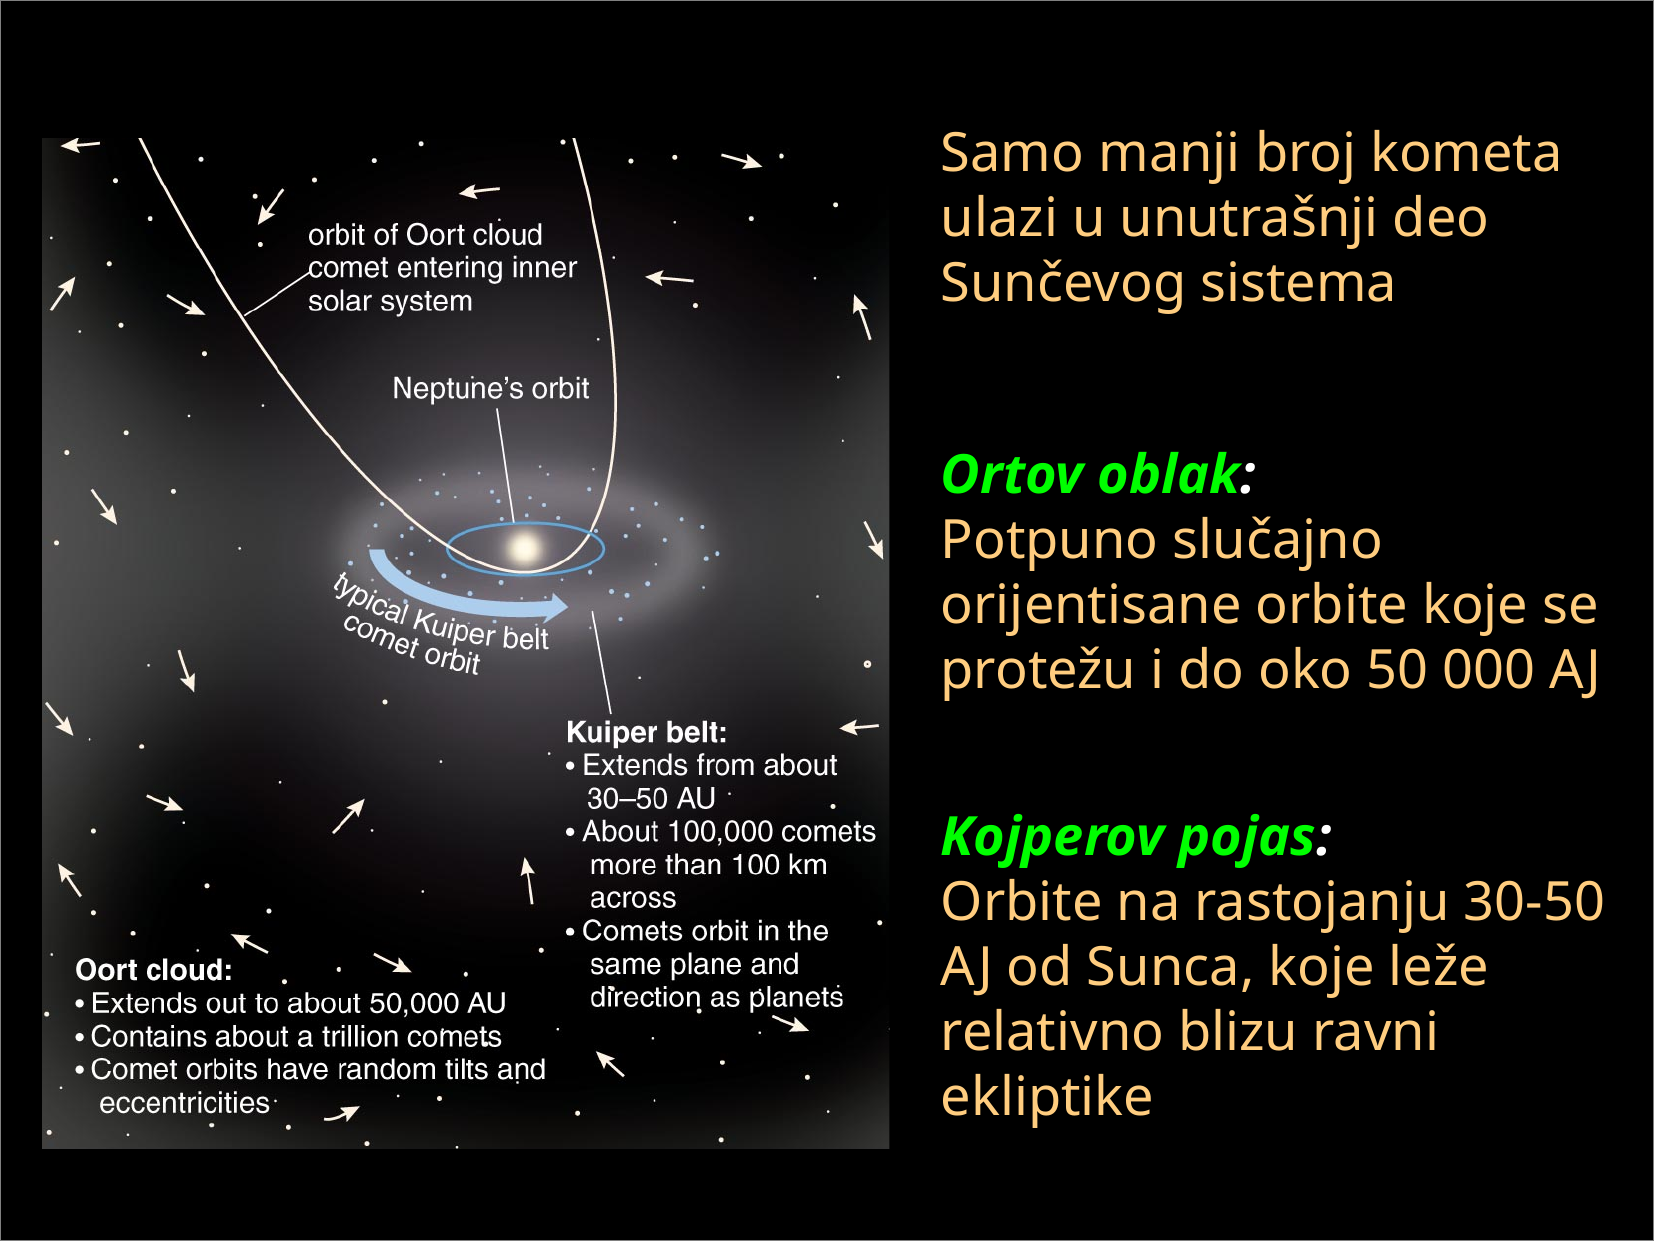

Samo manji broj kometa ulazi u unutrašnji deo Sunčevog sistema
Ortov oblak:
Potpuno slučajno orijentisane orbite koje se protežu i do oko 50 000 AJ
Kojperov pojas:
Orbite na rastojanju 30-50 AJ od Sunca, koje leže relativno blizu ravni ekliptike